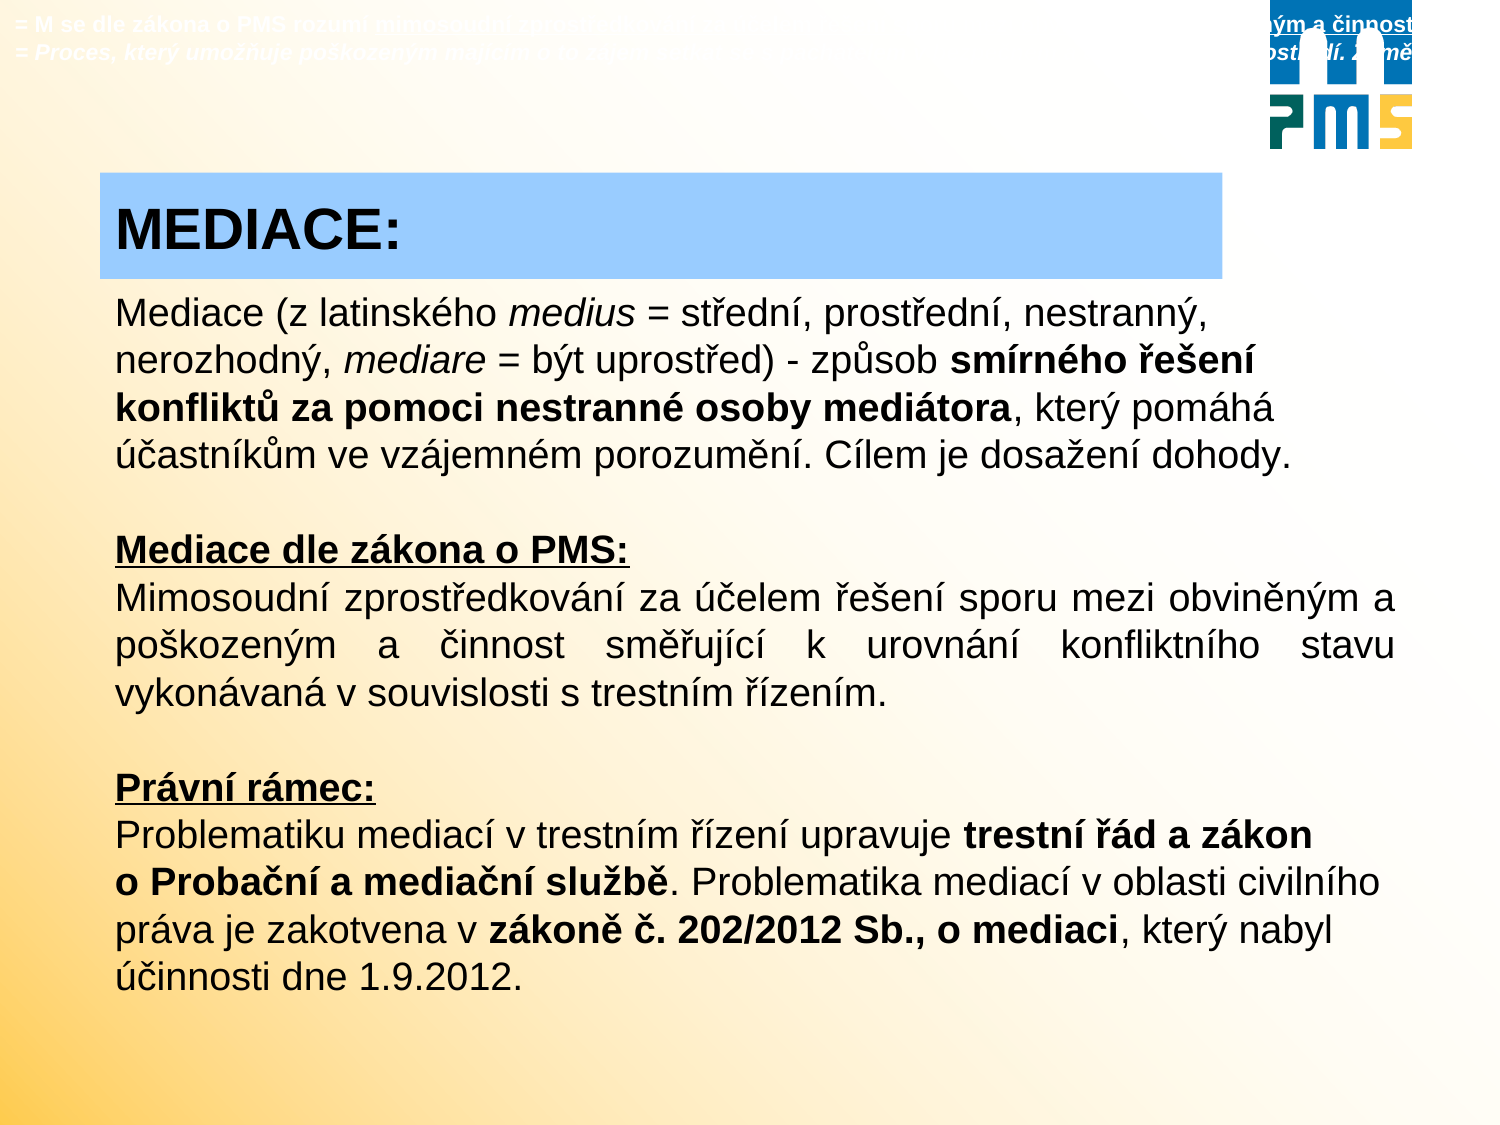

= M se dle zákona o PMS rozumí mimosoudní zprostředkování za účelem řešení sporu mezi obviněným a poškozeným a činnost směřující k urovnání konfliktního stavu vykonávaná v souvislosti s trestním řízením. Mediaci lze provádět jen s výslovným souhlasem obviněného a poškozeného.
= Proces, který umožňuje poškozeným majícím o to zájem setkat se s pachatelem v bezpečném a uspořádaném prostředí. Záměrem je vést pachatele k  odpovědnosti a zároveň poskytnout podporu a pomoc pošk. Pošk.- sdělit, jak jej TČ ovlivnil, dostat odpovědi na své otázky a účastnit se plánu NŠ.
MEDIACE:
Mediace (z latinského medius = střední, prostřední, nestranný, nerozhodný, mediare = být uprostřed) - způsob smírného řešení konfliktů za pomoci nestranné osoby mediátora, který pomáhá účastníkům ve vzájemném porozumění. Cílem je dosažení dohody.
Mediace dle zákona o PMS:
Mimosoudní zprostředkování za účelem řešení sporu mezi obviněným a poškozeným a činnost směřující k urovnání konfliktního stavu vykonávaná v souvislosti s trestním řízením.
Právní rámec:
Problematiku mediací v trestním řízení upravuje trestní řád a zákon o Probační a mediační službě. Problematika mediací v oblasti civilního práva je zakotvena v zákoně č. 202/2012 Sb., o mediaci, který nabyl účinnosti dne 1.9.2012.